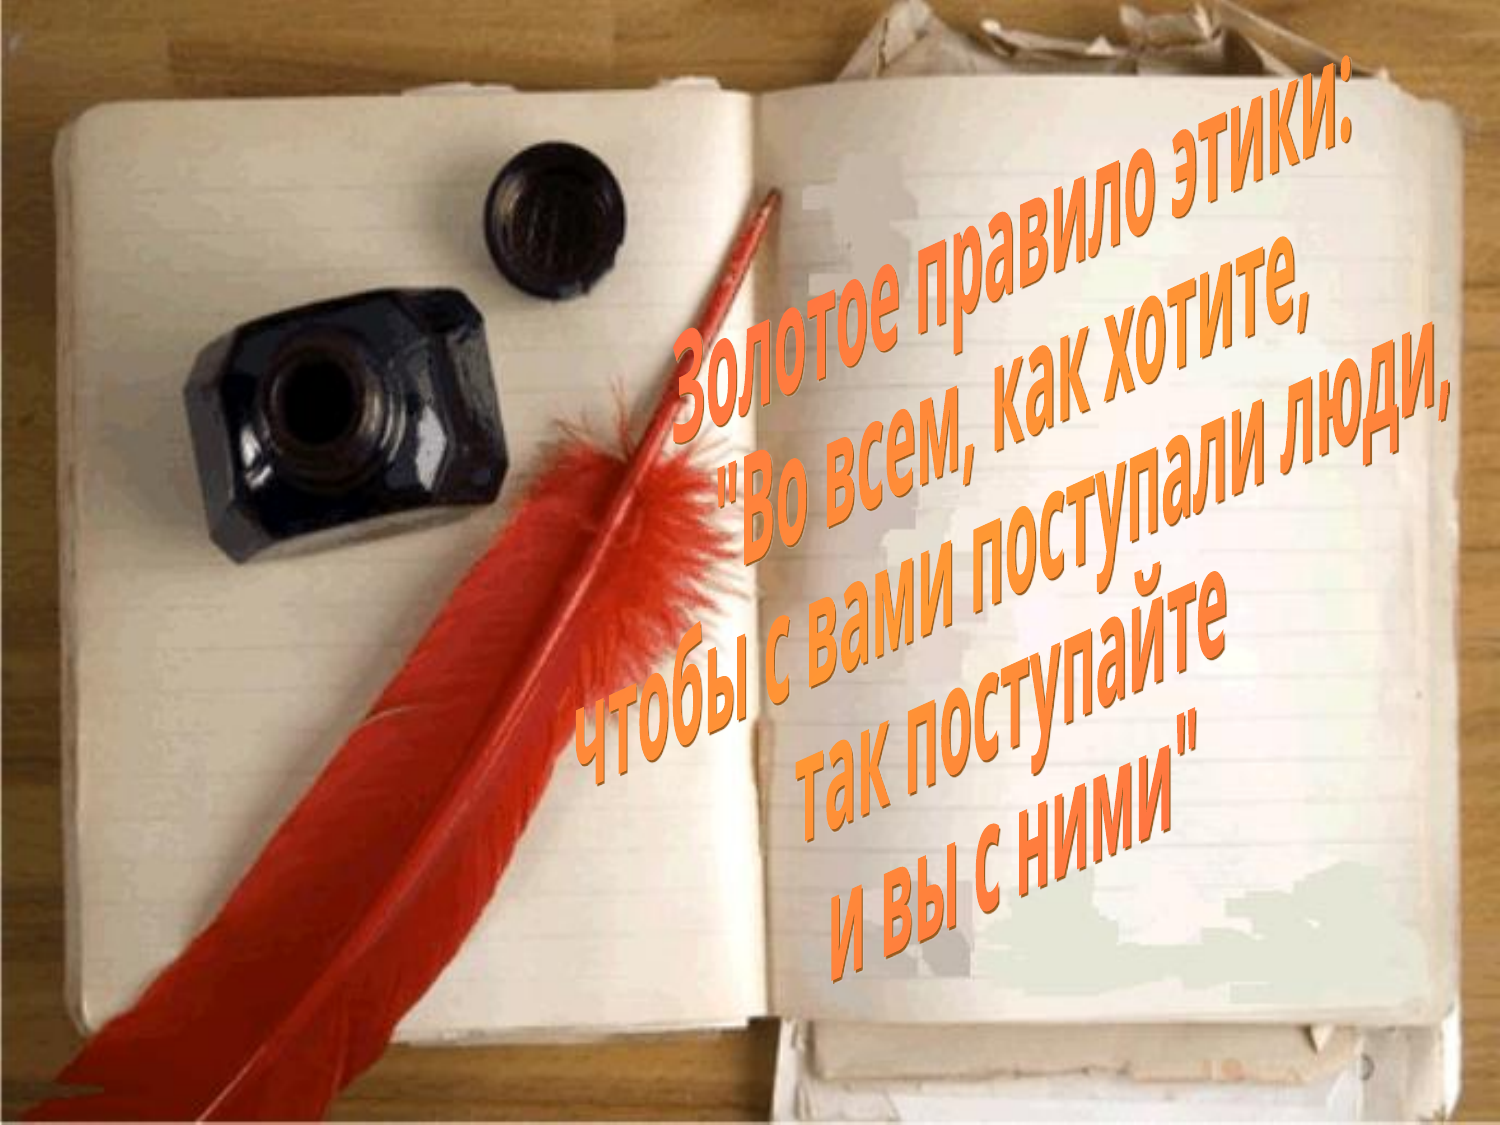

Золотое правило этики:
"Во всем, как хотите,
чтобы с вами поступали люди,
так поступайте
и вы с ними"